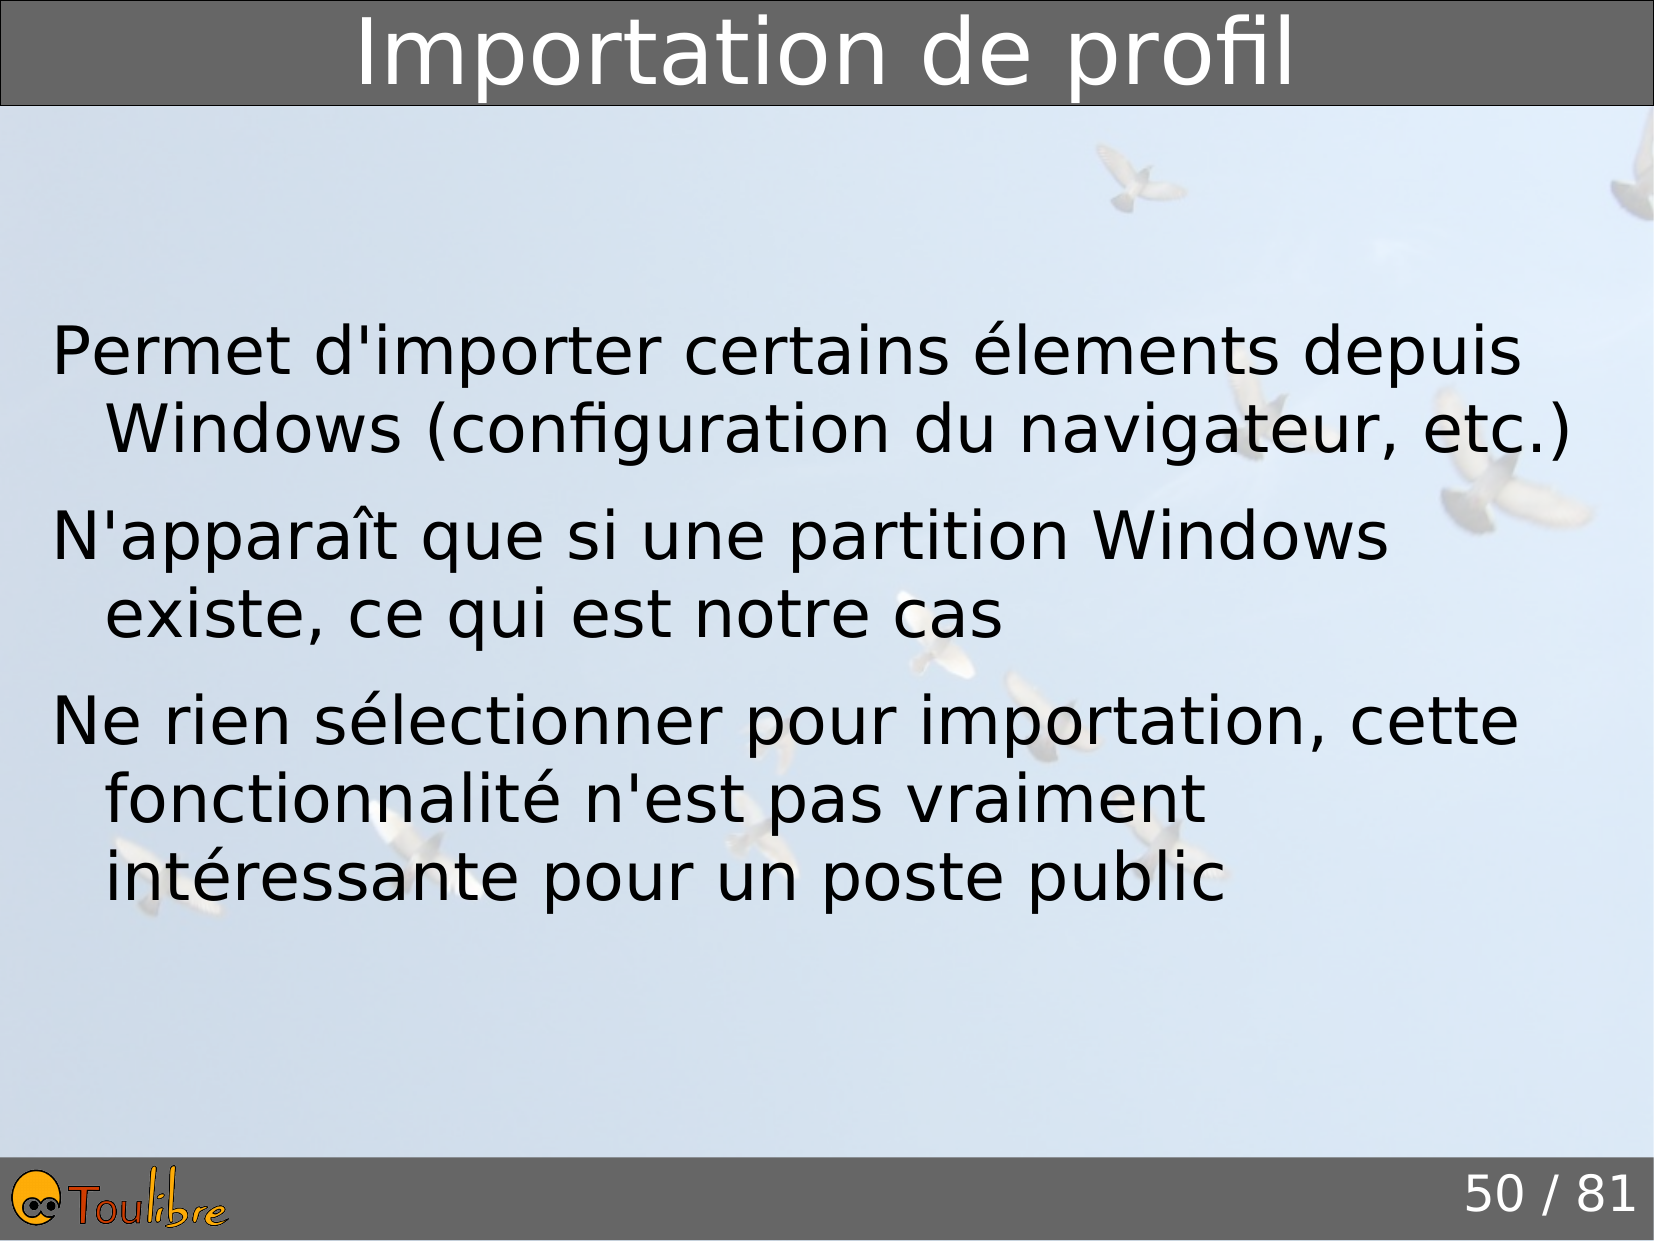

# Importation de profil
Permet d'importer certains élements depuis Windows (configuration du navigateur, etc.)
N'apparaît que si une partition Windows existe, ce qui est notre cas
Ne rien sélectionner pour importation, cette fonctionnalité n'est pas vraiment intéressante pour un poste public